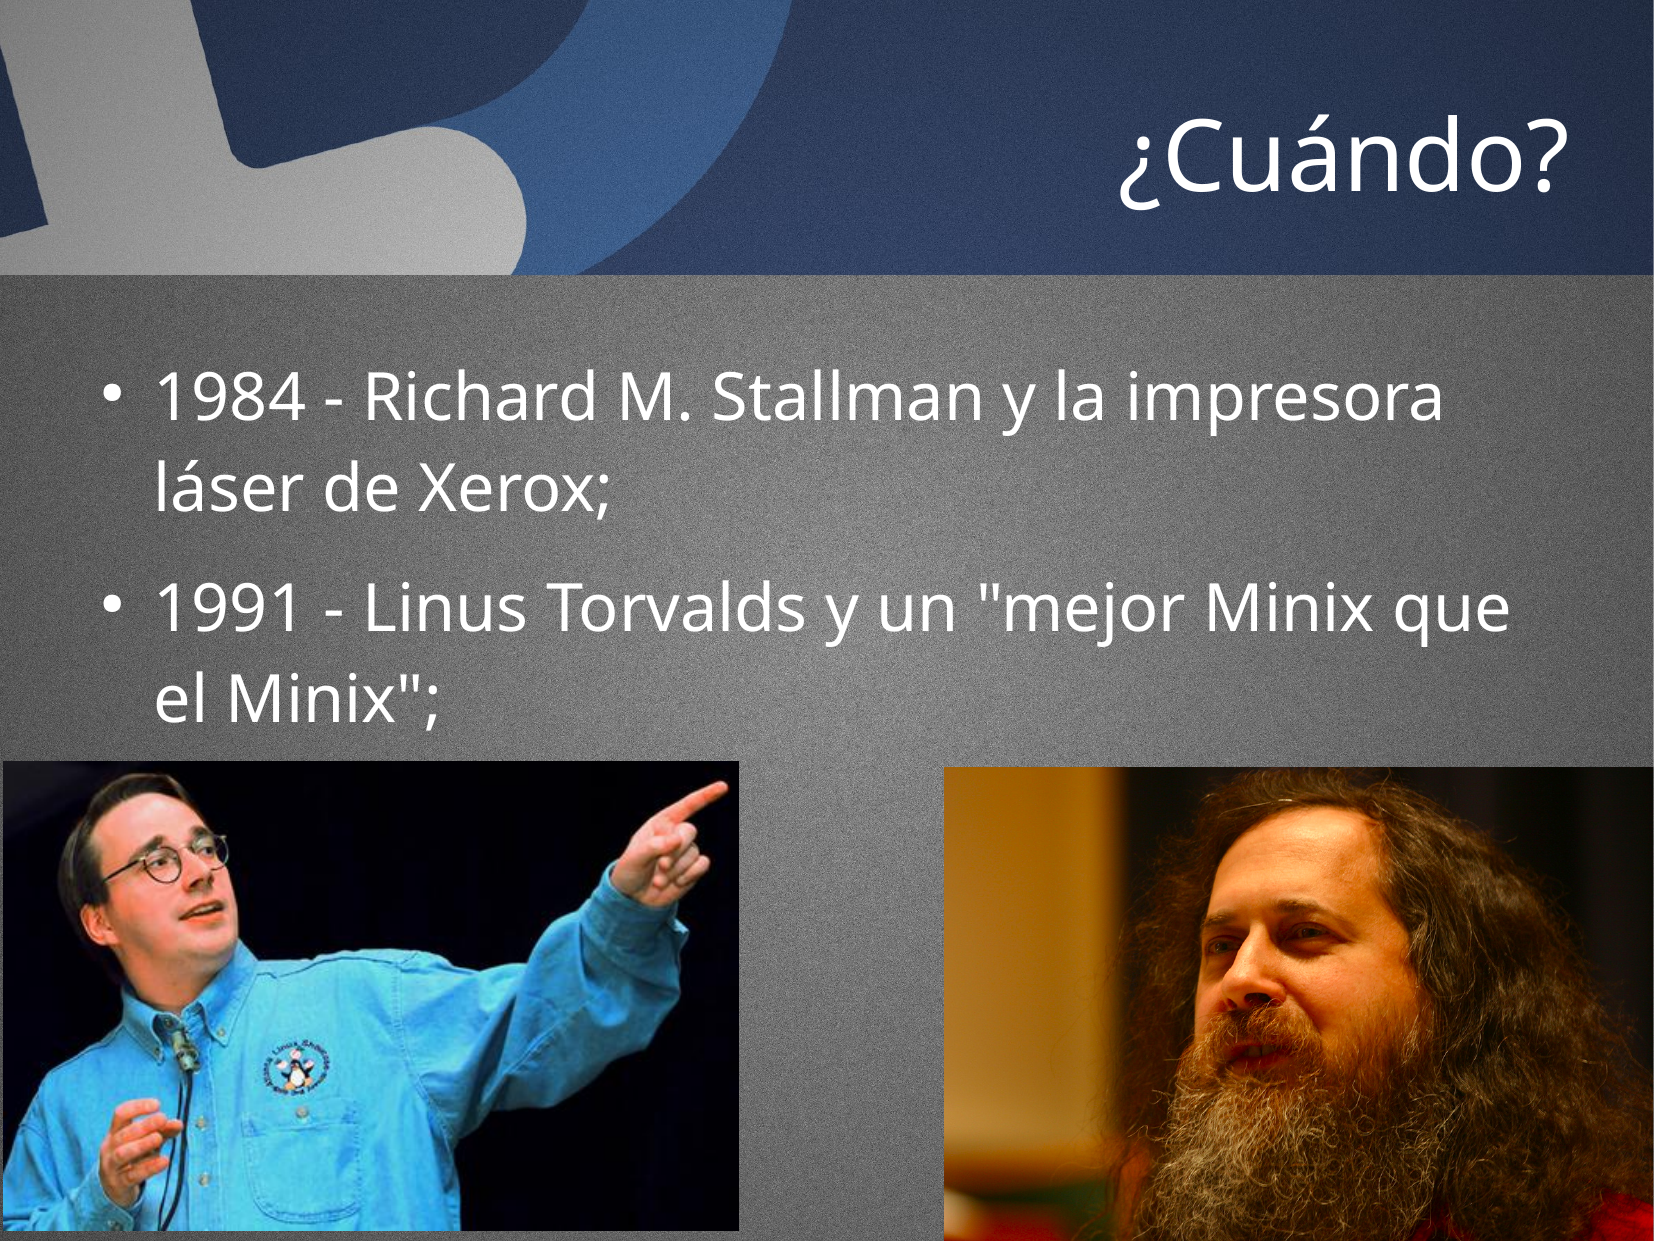

# ¿Cuándo?
1984 - Richard M. Stallman y la impresora láser de Xerox;
1991 - Linus Torvalds y un "mejor Minix que el Minix";